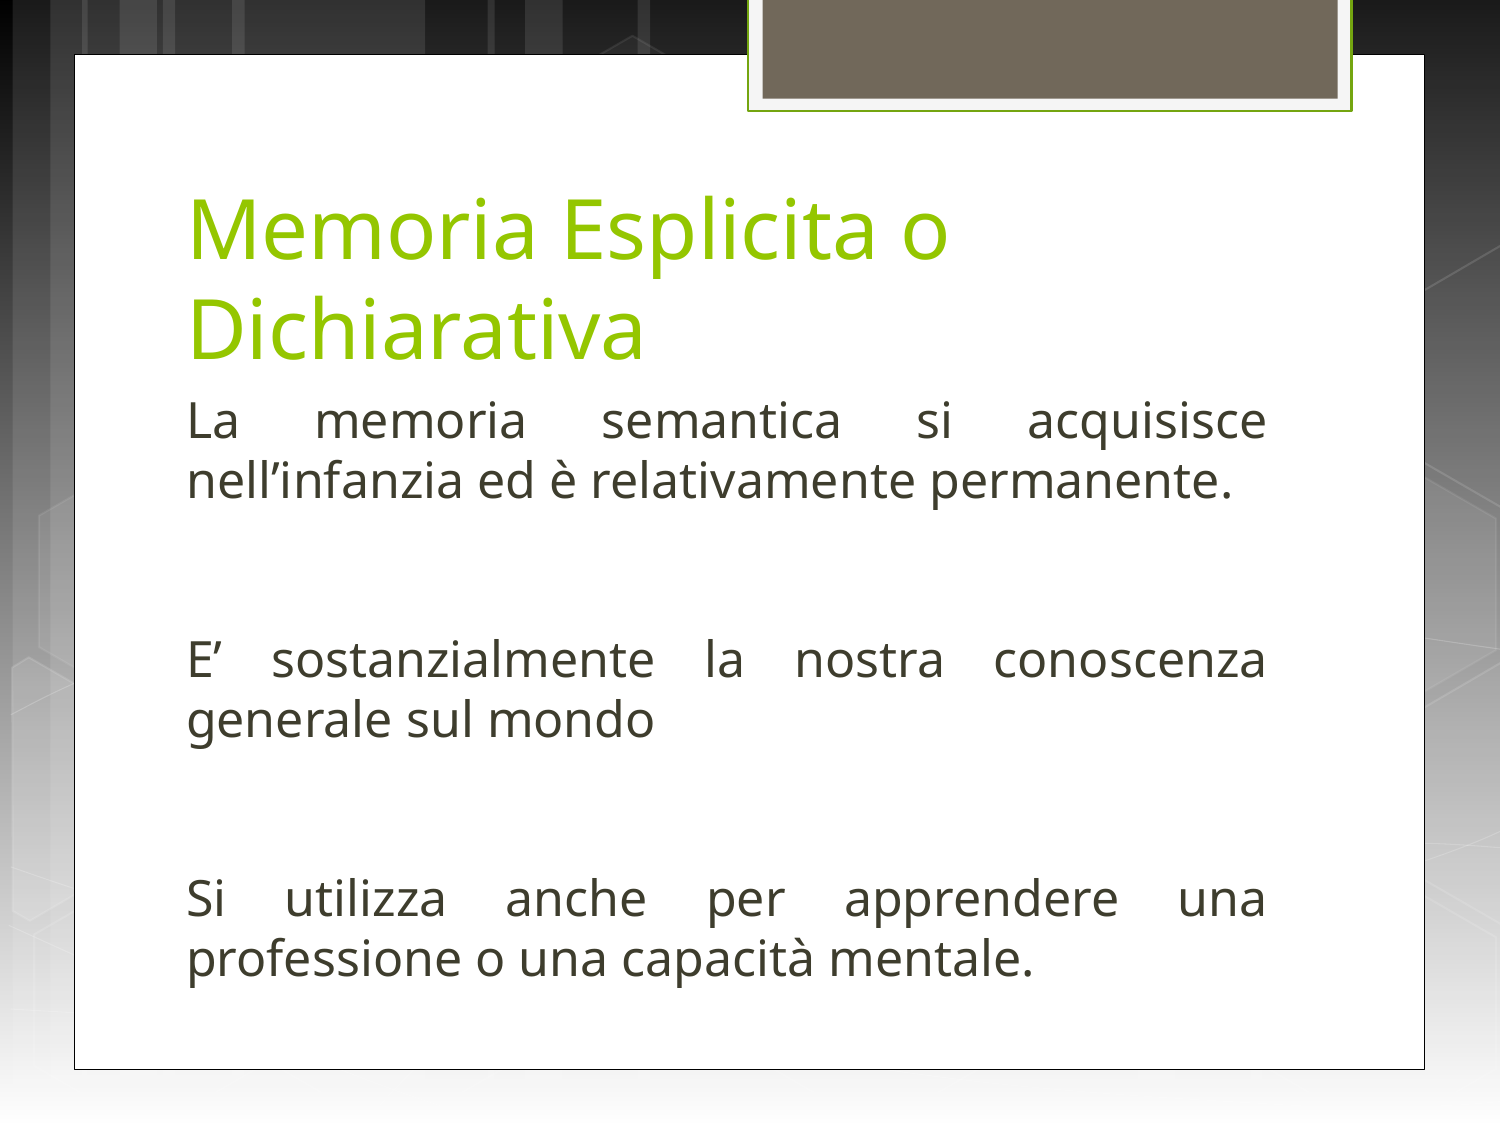

# Memoria Esplicita o Dichiarativa
La memoria semantica si acquisisce nell’infanzia ed è relativamente permanente.
E’ sostanzialmente la nostra conoscenza generale sul mondo
Si utilizza anche per apprendere una professione o una capacità mentale.